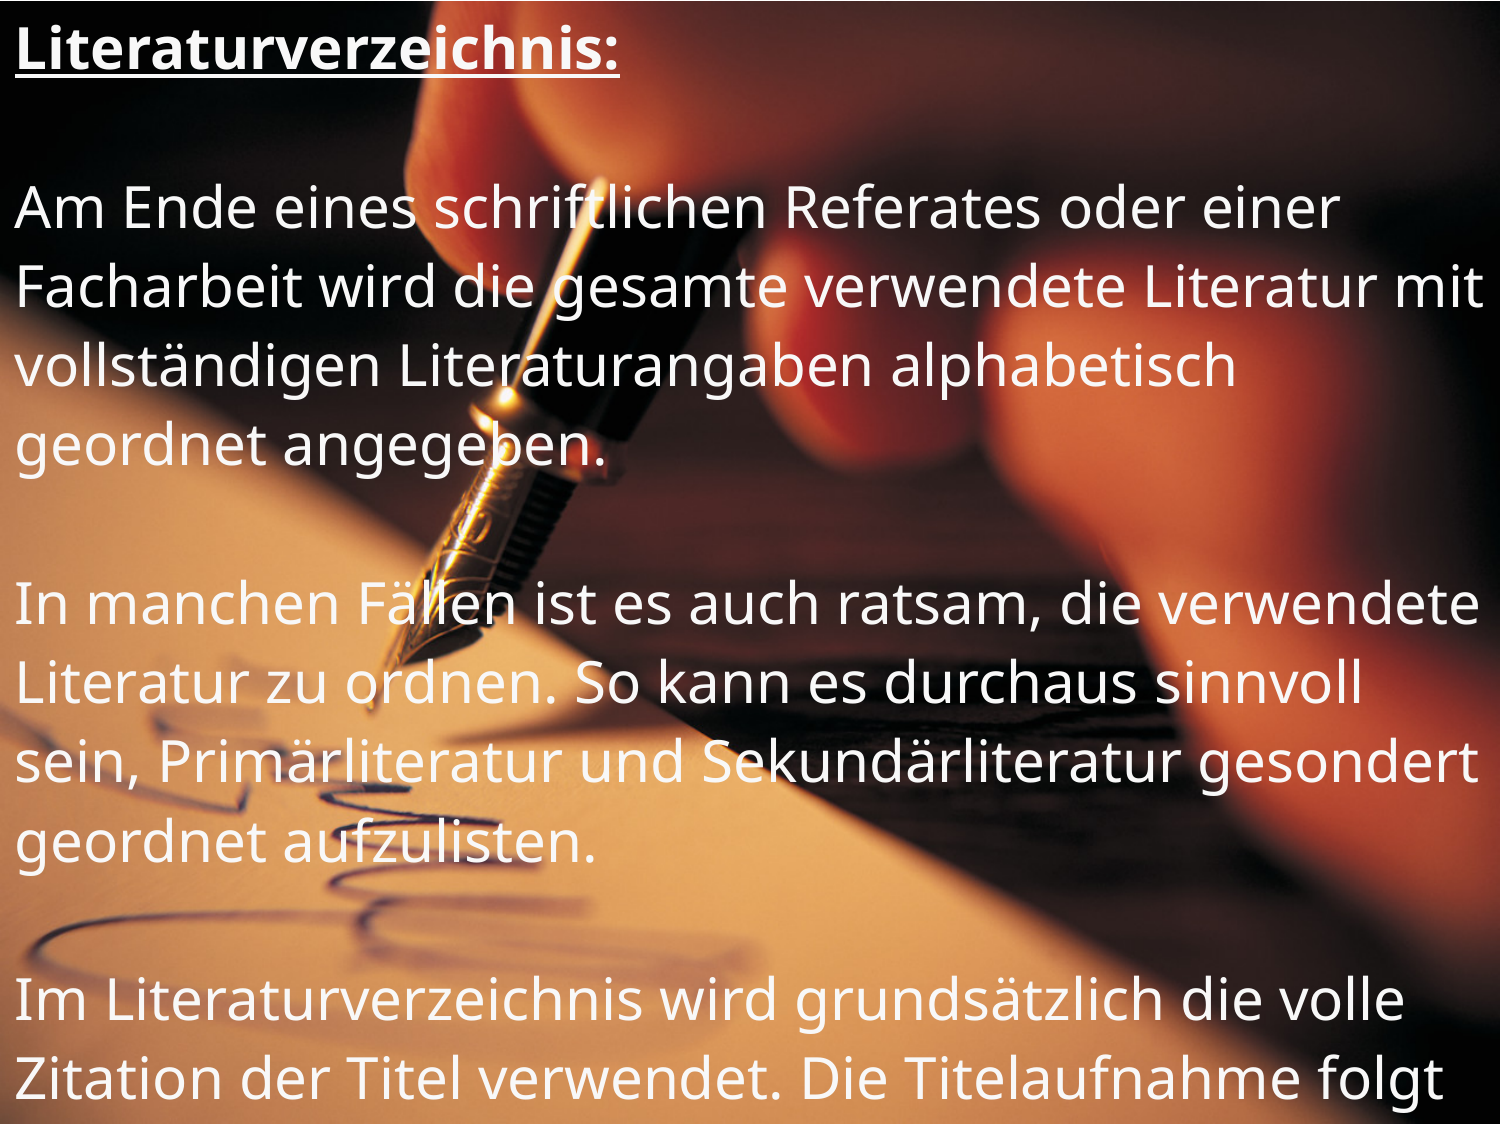

Literaturverzeichnis:
Am Ende eines schriftlichen Referates oder einer Facharbeit wird die gesamte verwendete Literatur mit vollständigen Literaturangaben alphabetisch geordnet angegeben.
In manchen Fällen ist es auch ratsam, die verwendete Literatur zu ordnen. So kann es durchaus sinnvoll sein, Primärliteratur und Sekundärliteratur gesondert geordnet aufzulisten.
Im Literaturverzeichnis wird grundsätzlich die volle Zitation der Titel verwendet. Die Titelaufnahme folgt der Zitierweise im Text.